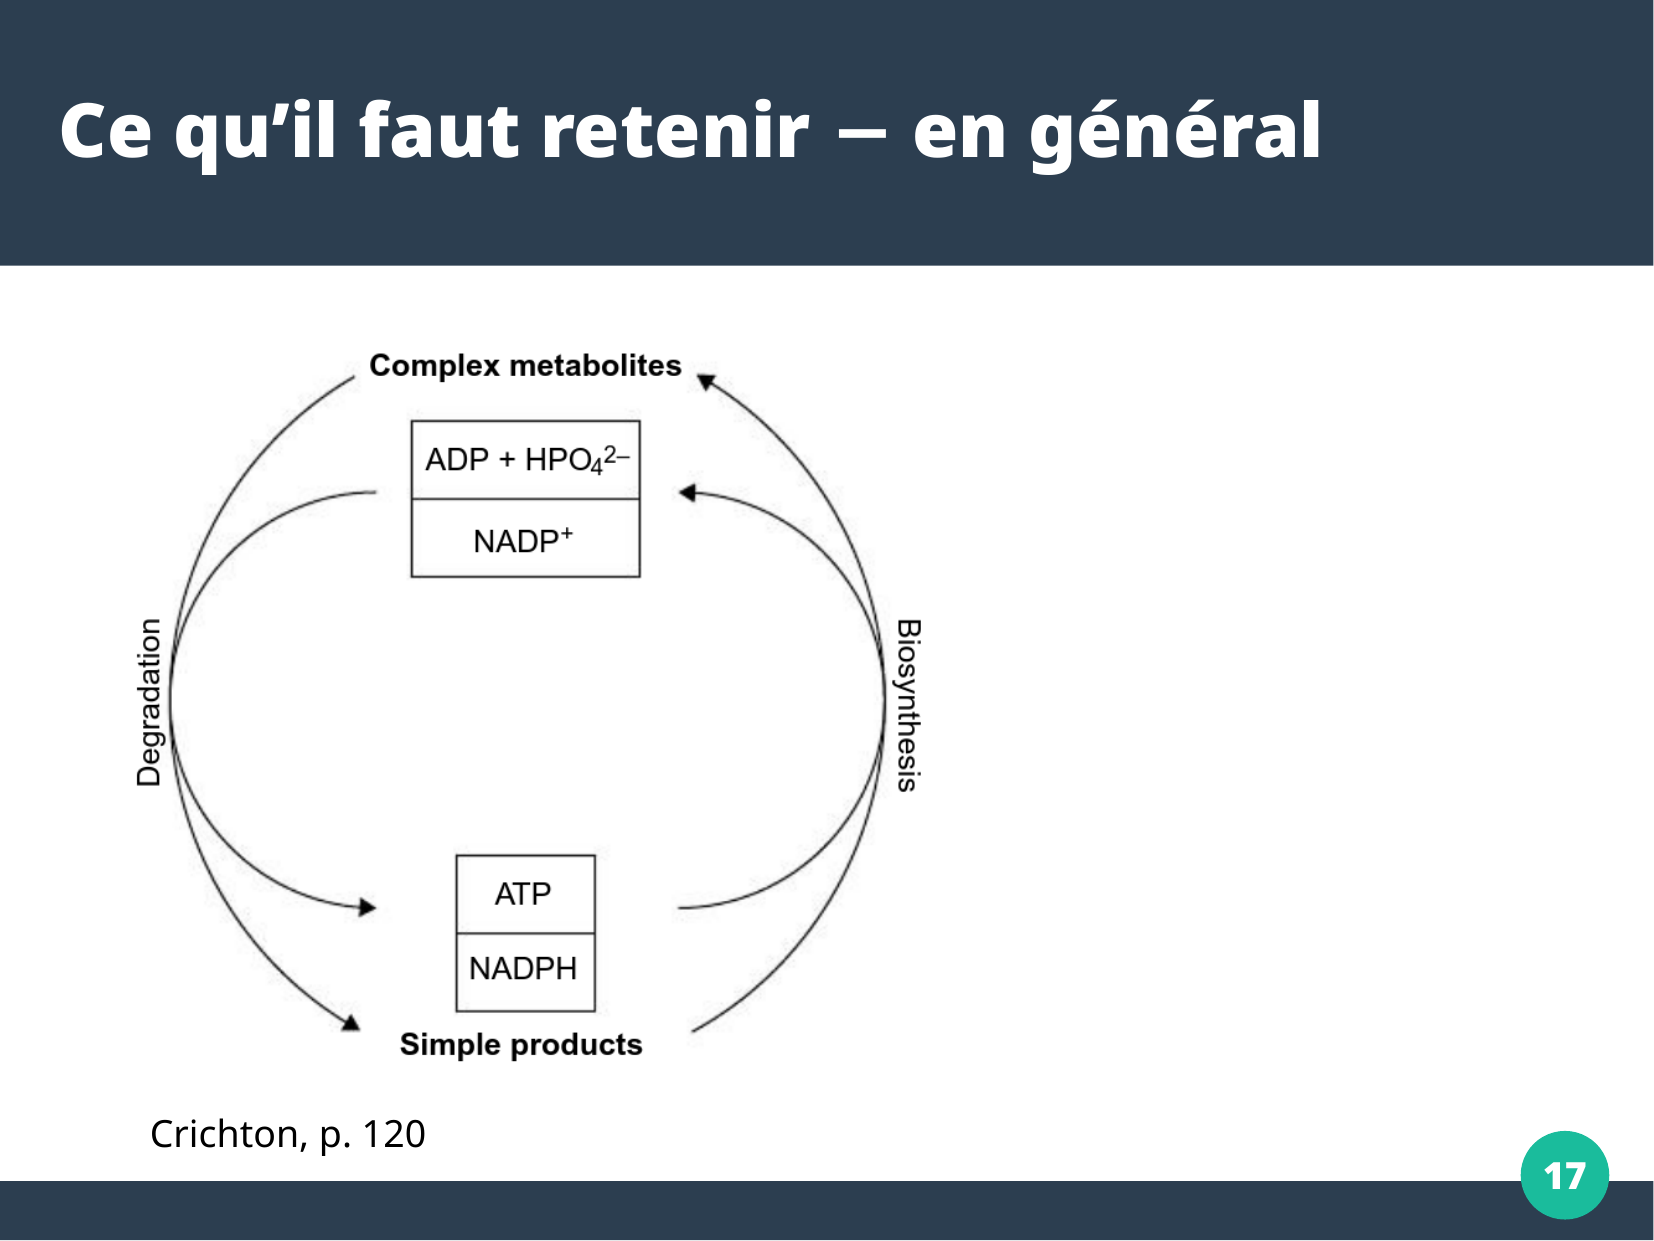

# Ce qu’il faut retenir − en général
Crichton, p. 120
17